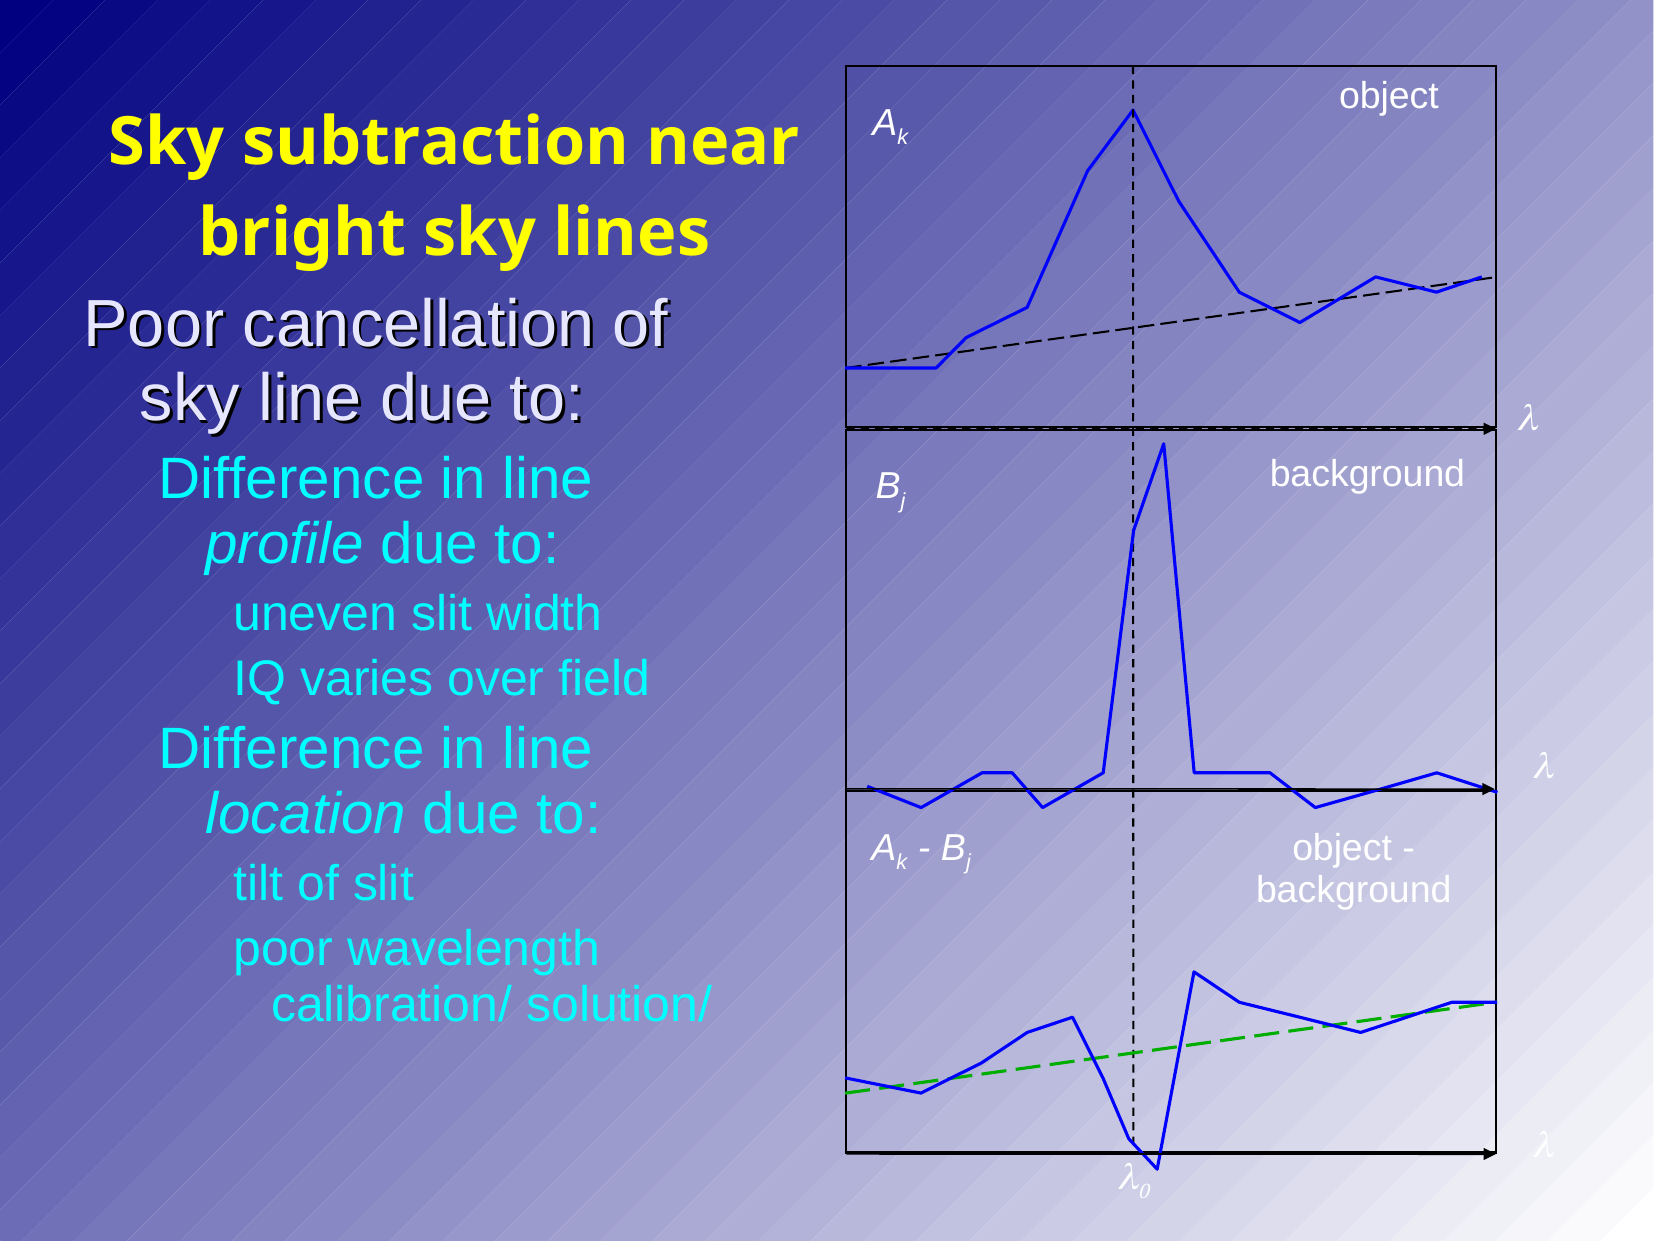

# Sky subtraction near bright sky lines
object
Ak

background
Bj

Ak - Bj
object -
background


Poor cancellation of sky line due to:
Difference in line profile due to:
uneven slit width
IQ varies over field
Difference in line location due to:
tilt of slit
poor wavelength calibration/ solution/